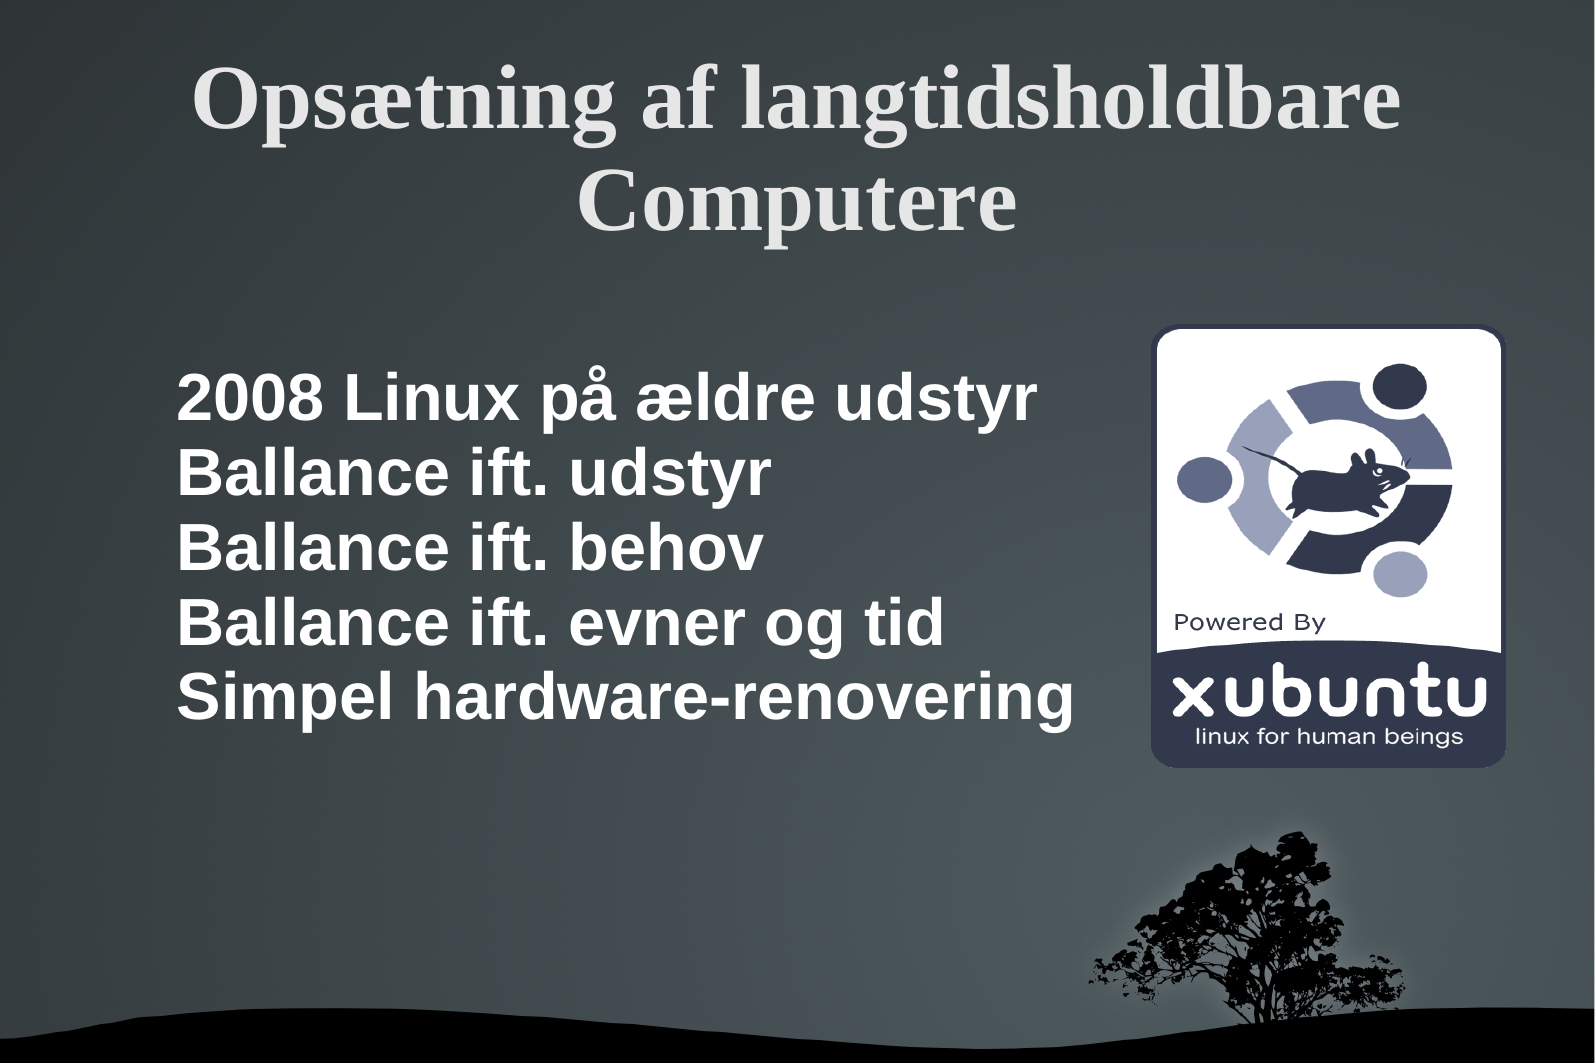

# Opsætning af langtidsholdbare Computere
2008 Linux på ældre udstyr
Ballance ift. udstyr
Ballance ift. behov
Ballance ift. evner og tid
Simpel hardware-renovering